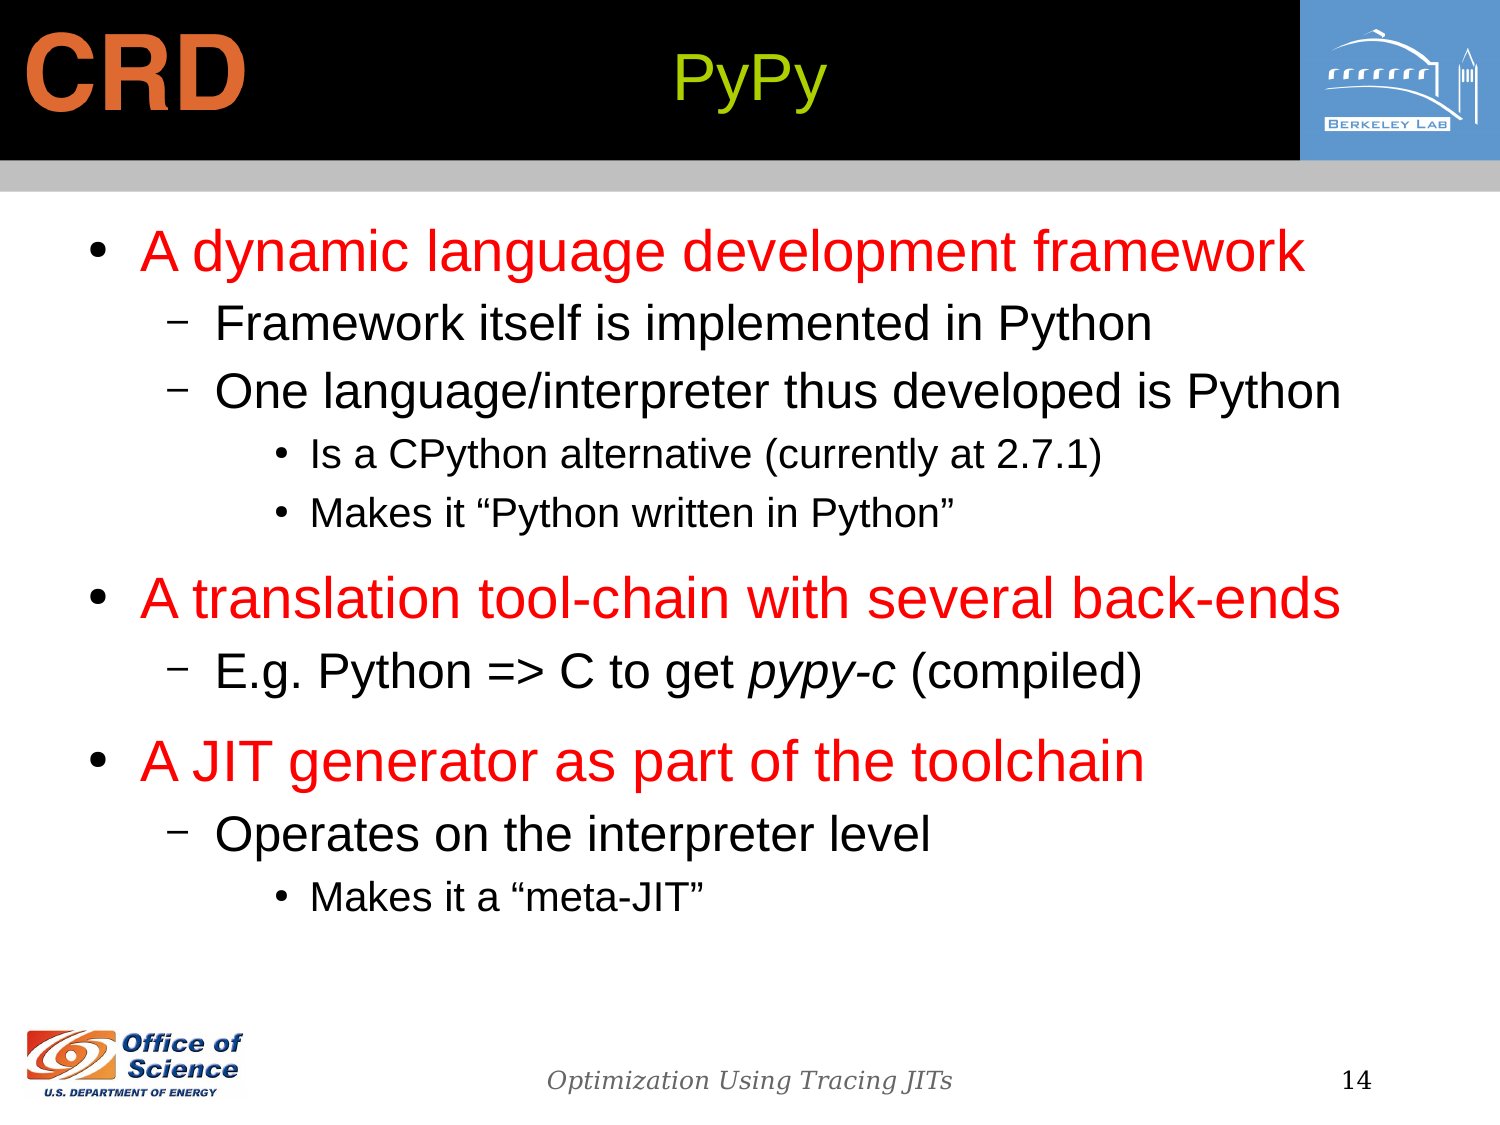

# PyPy
A dynamic language development framework
Framework itself is implemented in Python
One language/interpreter thus developed is Python
Is a CPython alternative (currently at 2.7.1)
Makes it “Python written in Python”
A translation tool-chain with several back-ends
E.g. Python => C to get pypy-c (compiled)
A JIT generator as part of the toolchain
Operates on the interpreter level
Makes it a “meta-JIT”
Optimization Using Tracing JITs
14